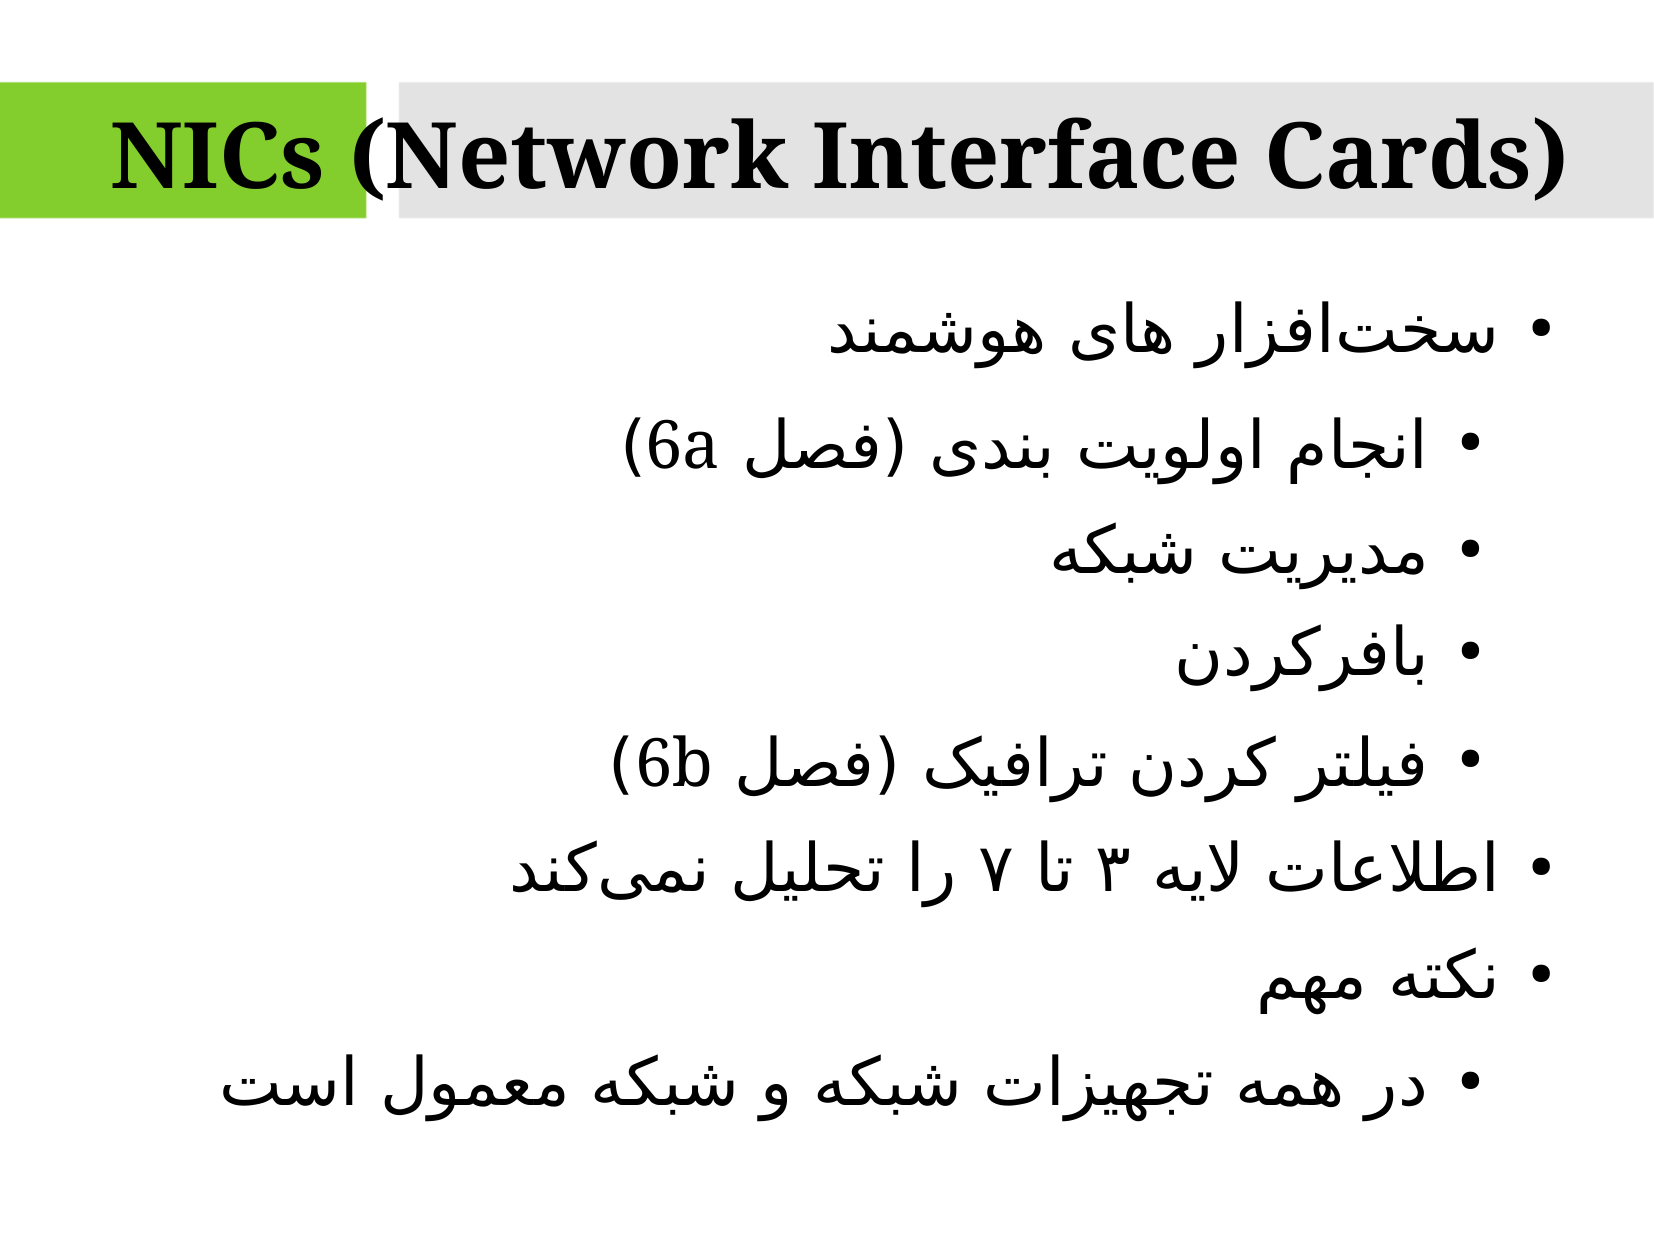

# NICs (Network Interface Cards)
سخت‌افزار های هوشمند
انجام اولویت بندی (فصل 6a)
مدیریت شبکه
بافرکردن
فیلتر کردن ترافیک (فصل 6b)
اطلاعات لایه ۳ تا ۷ را تحلیل نمی‌کند
نکته مهم
در همه تجهیزات شبکه و شبکه معمول است